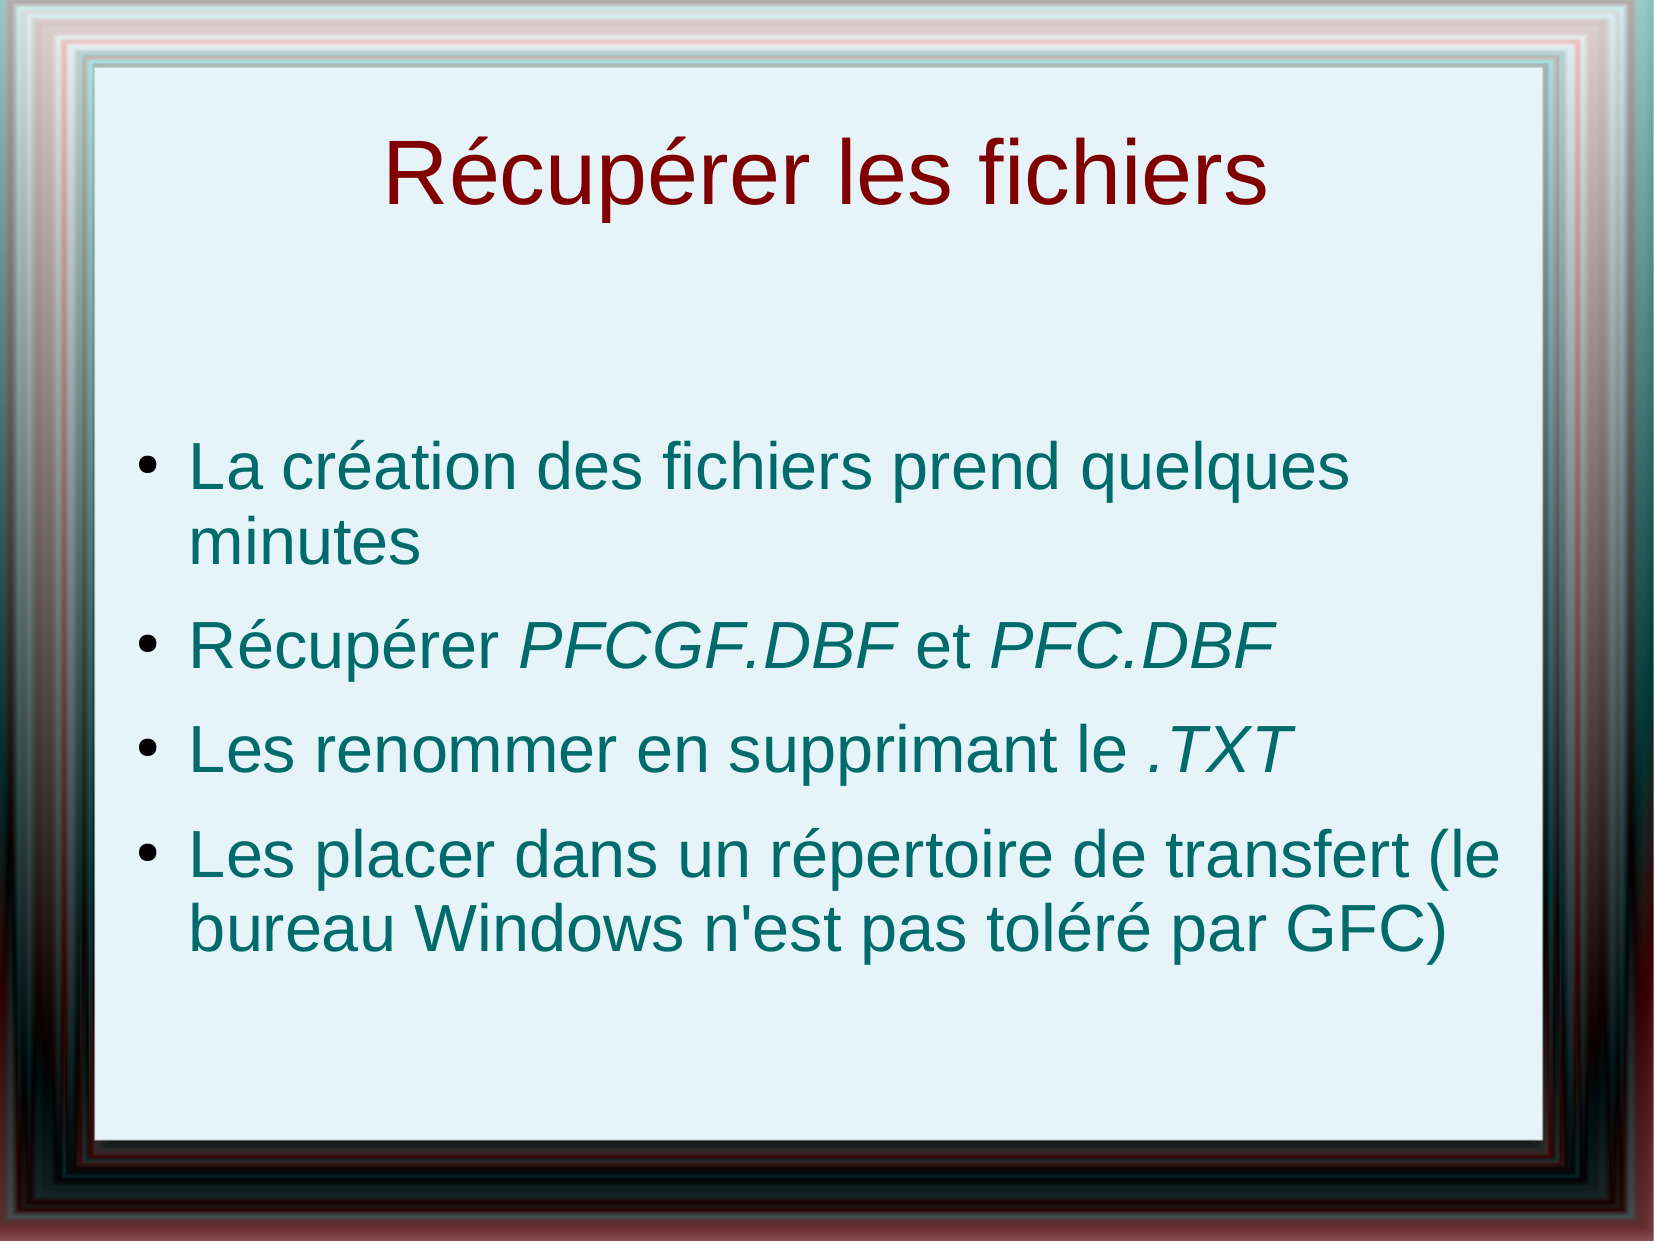

# Récupérer les fichiers
La création des fichiers prend quelques minutes
Récupérer PFCGF.DBF et PFC.DBF
Les renommer en supprimant le .TXT
Les placer dans un répertoire de transfert (le bureau Windows n'est pas toléré par GFC)